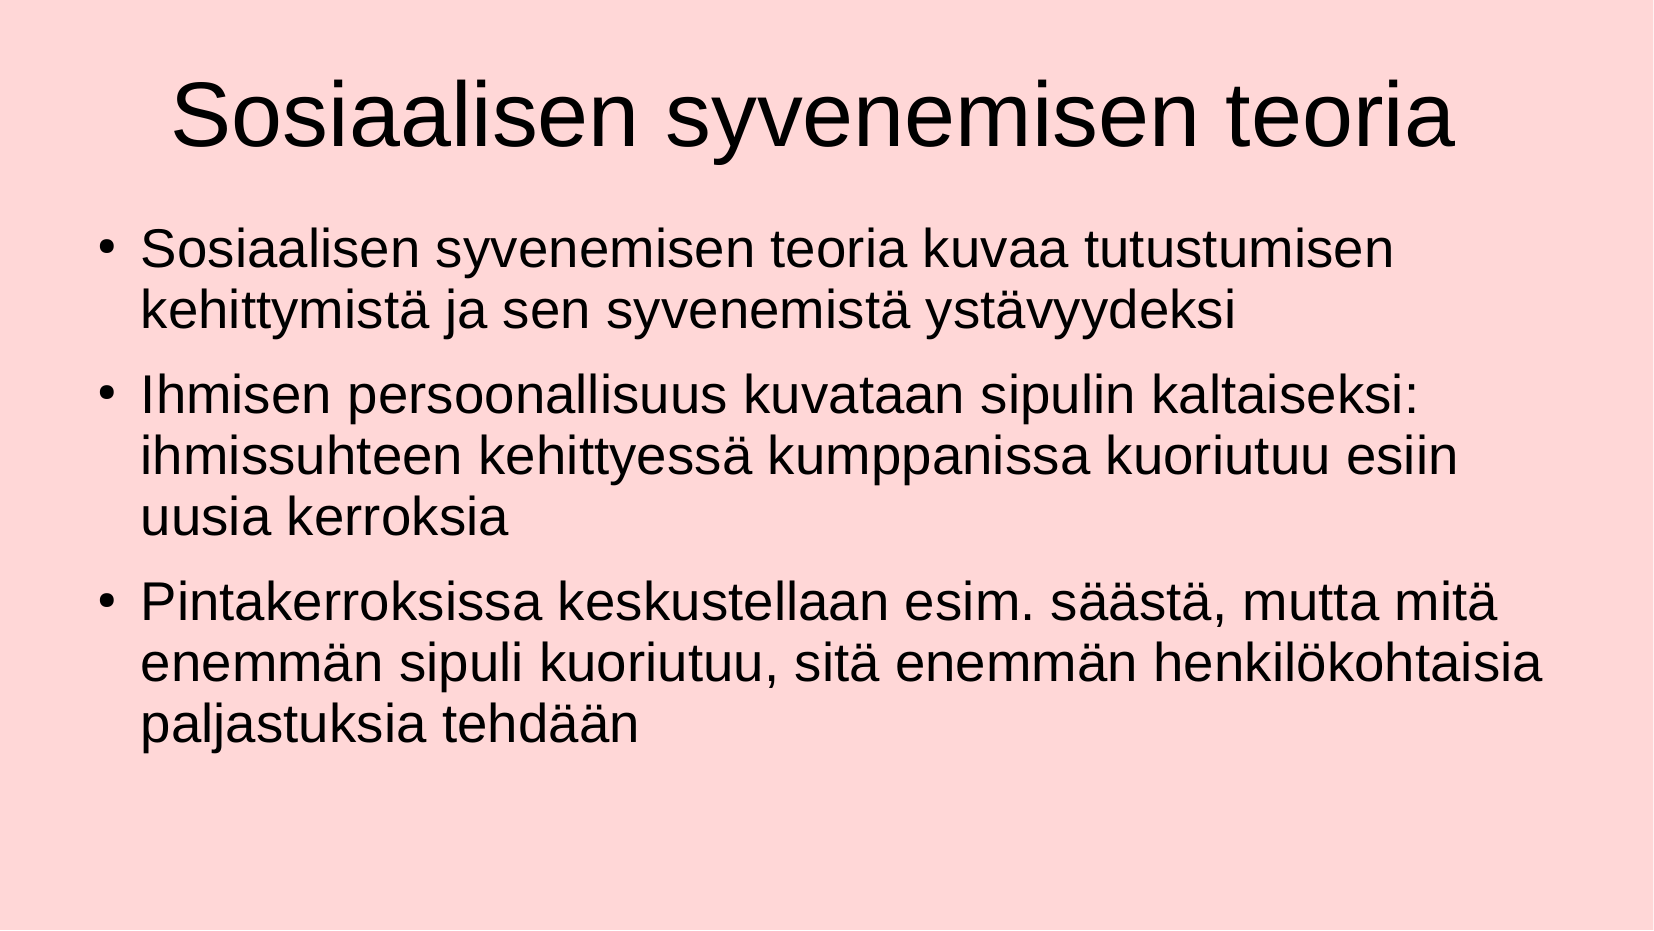

# Sosiaalisen syvenemisen teoria
Sosiaalisen syvenemisen teoria kuvaa tutustumisen kehittymistä ja sen syvenemistä ystävyydeksi
Ihmisen persoonallisuus kuvataan sipulin kaltaiseksi: ihmissuhteen kehittyessä kumppanissa kuoriutuu esiin uusia kerroksia
Pintakerroksissa keskustellaan esim. säästä, mutta mitä enemmän sipuli kuoriutuu, sitä enemmän henkilökohtaisia paljastuksia tehdään